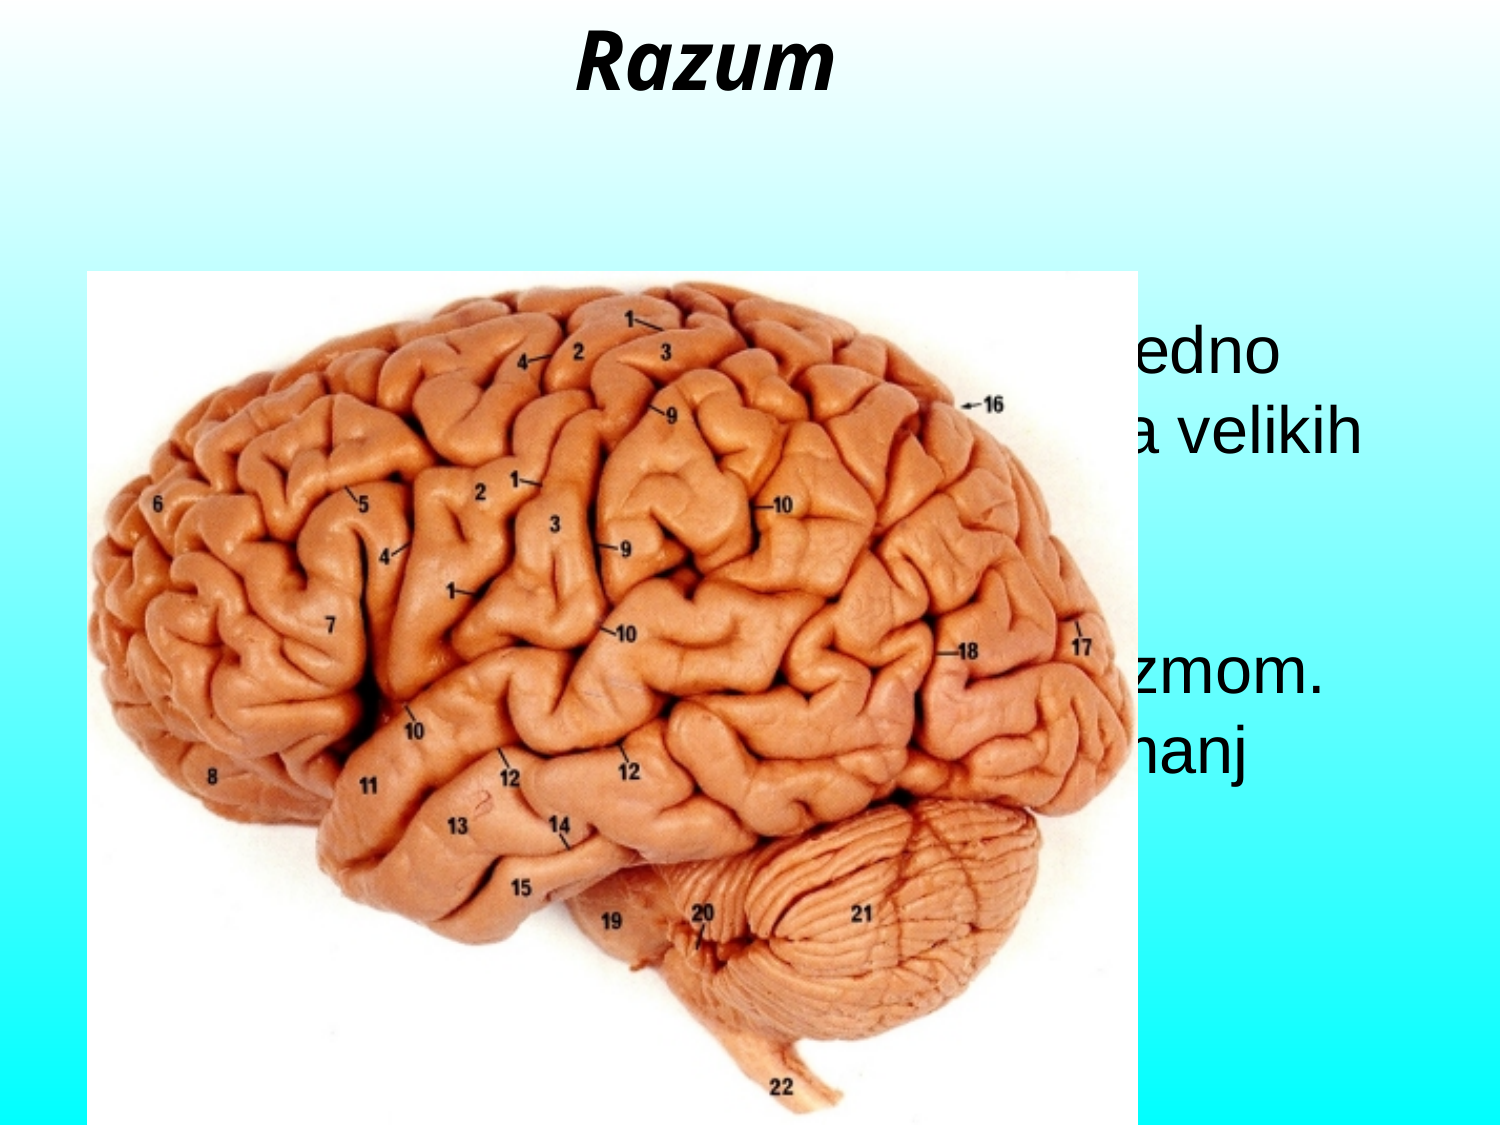

Razum
 Veliki možgani so se pri sesalcih izredno razvili. Najbolj se je povečala skorja velikih možganov, v kateri so asociacijska središča. Veliki možgani so postali središče nadzora nad vsem organizmom. Vedenje sesalcev je bilo zato vse manj stereotipno, vse večjo vlogo pa je prevzemalo učenje.